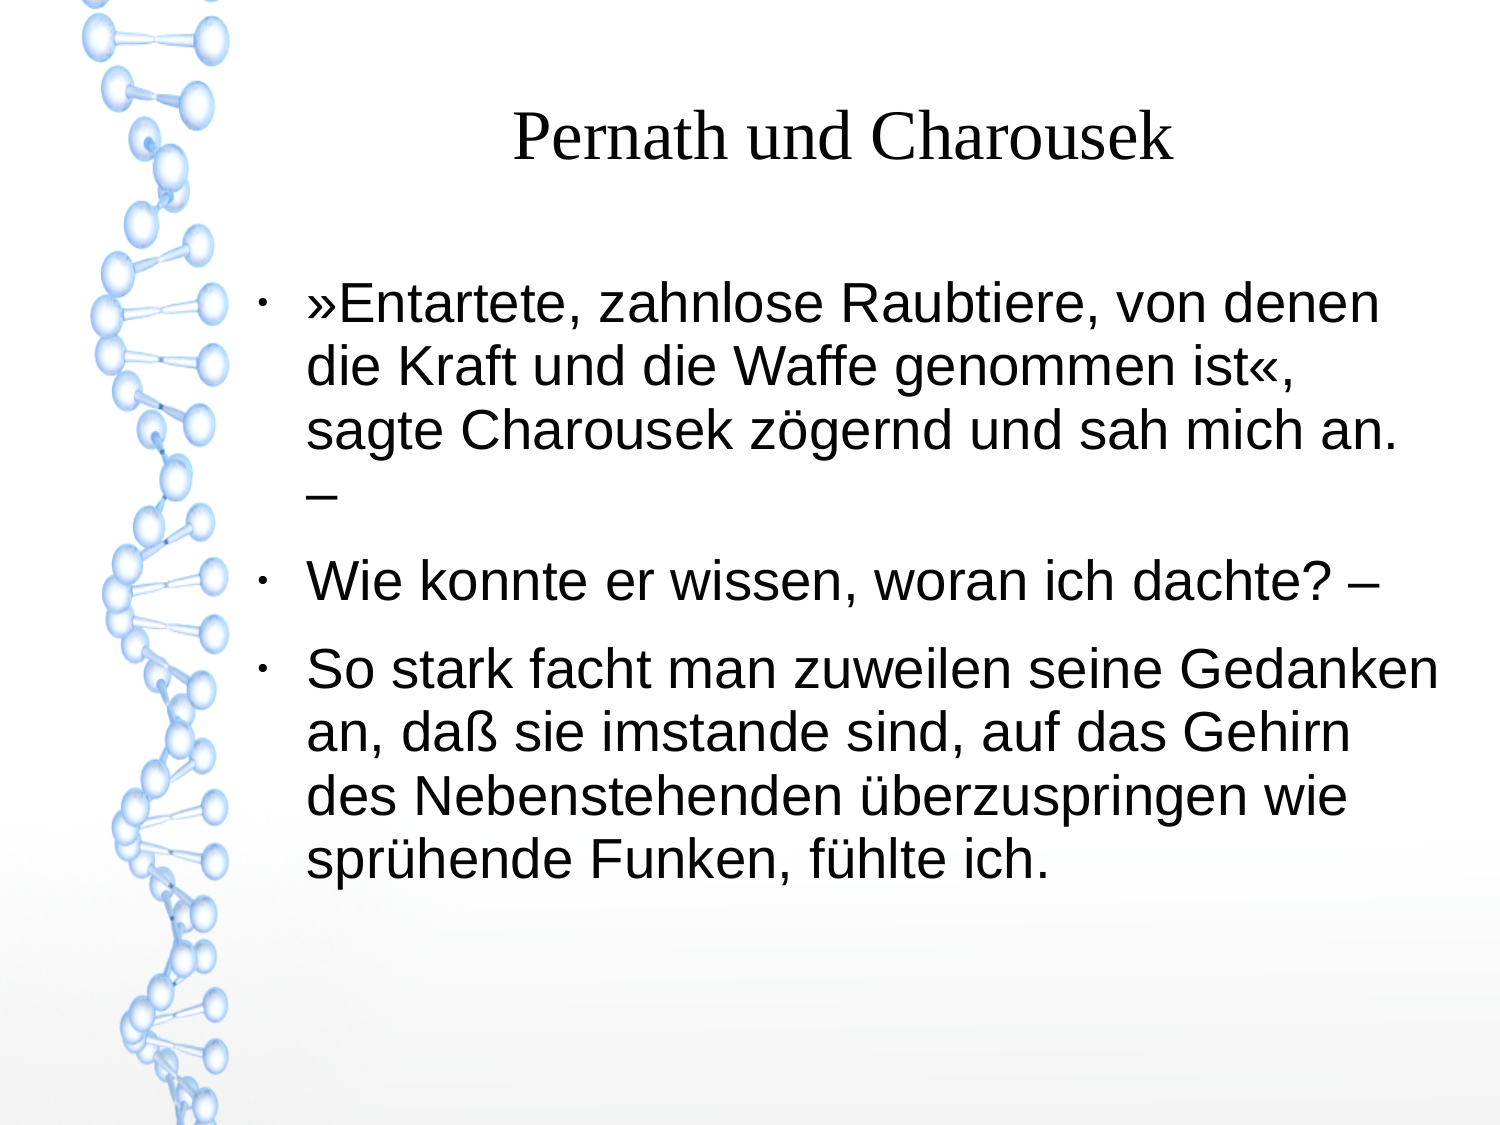

# Pernath und Charousek
»Entartete, zahnlose Raubtiere, von denen die Kraft und die Waffe genommen ist«, sagte Charousek zögernd und sah mich an. –
Wie konnte er wissen, woran ich dachte? –
So stark facht man zuweilen seine Gedanken an, daß sie imstande sind, auf das Gehirn des Nebenstehenden überzuspringen wie sprühende Funken, fühlte ich.